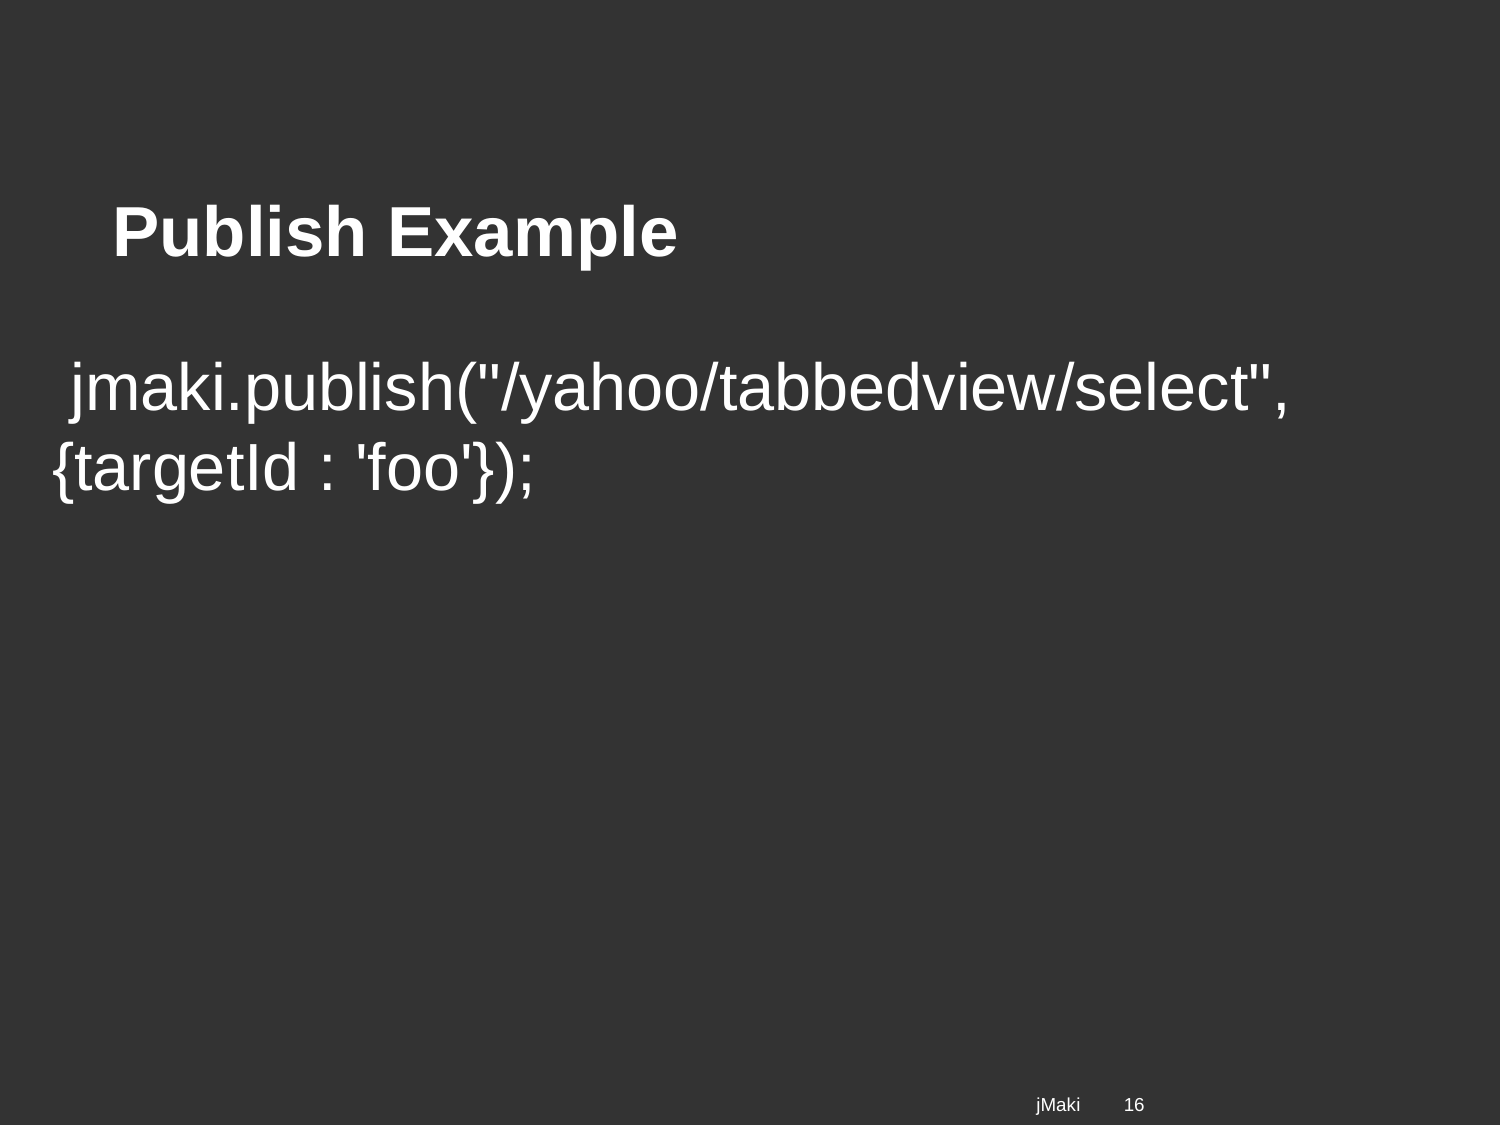

# Publish Example
 jmaki.publish("/yahoo/tabbedview/select", {targetId : 'foo'});